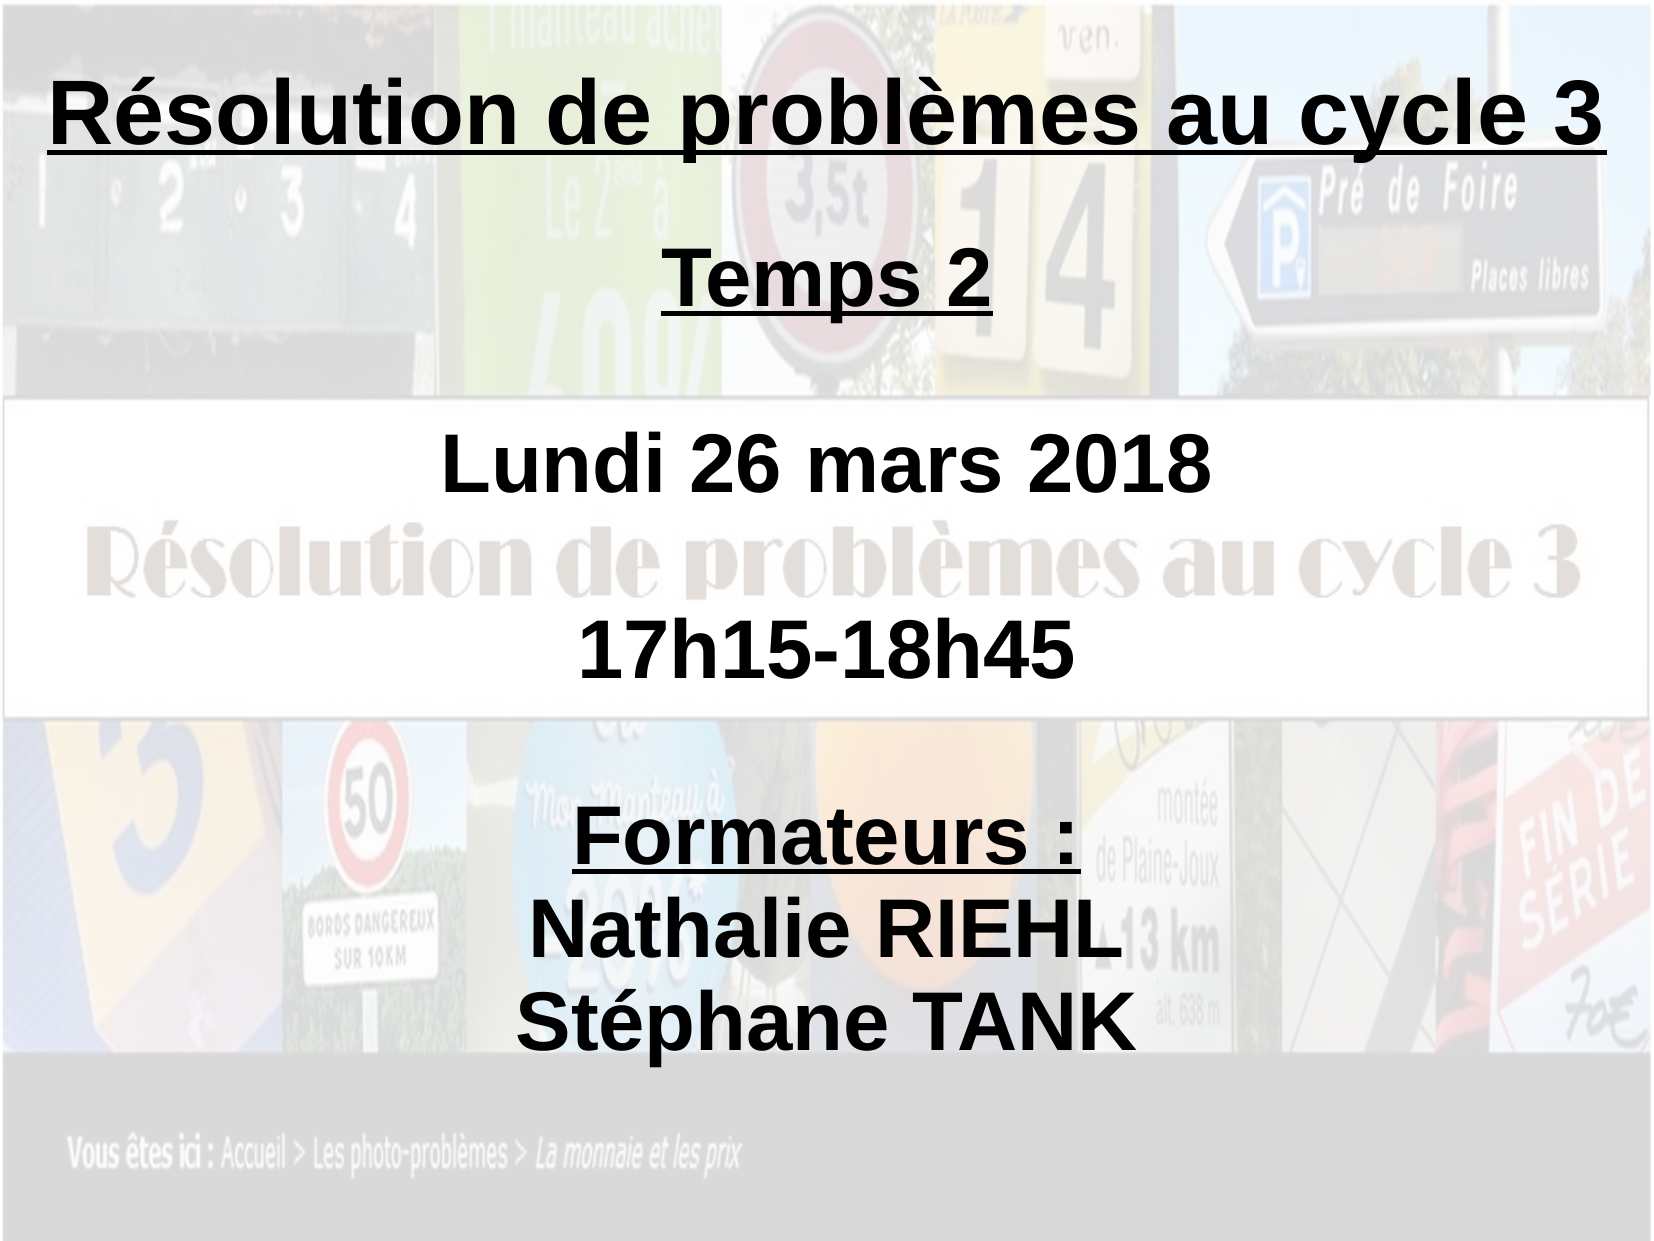

# Résolution de problèmes au cycle 3
Temps 2
Lundi 26 mars 2018
17h15-18h45
Formateurs :
Nathalie RIEHL
Stéphane TANK